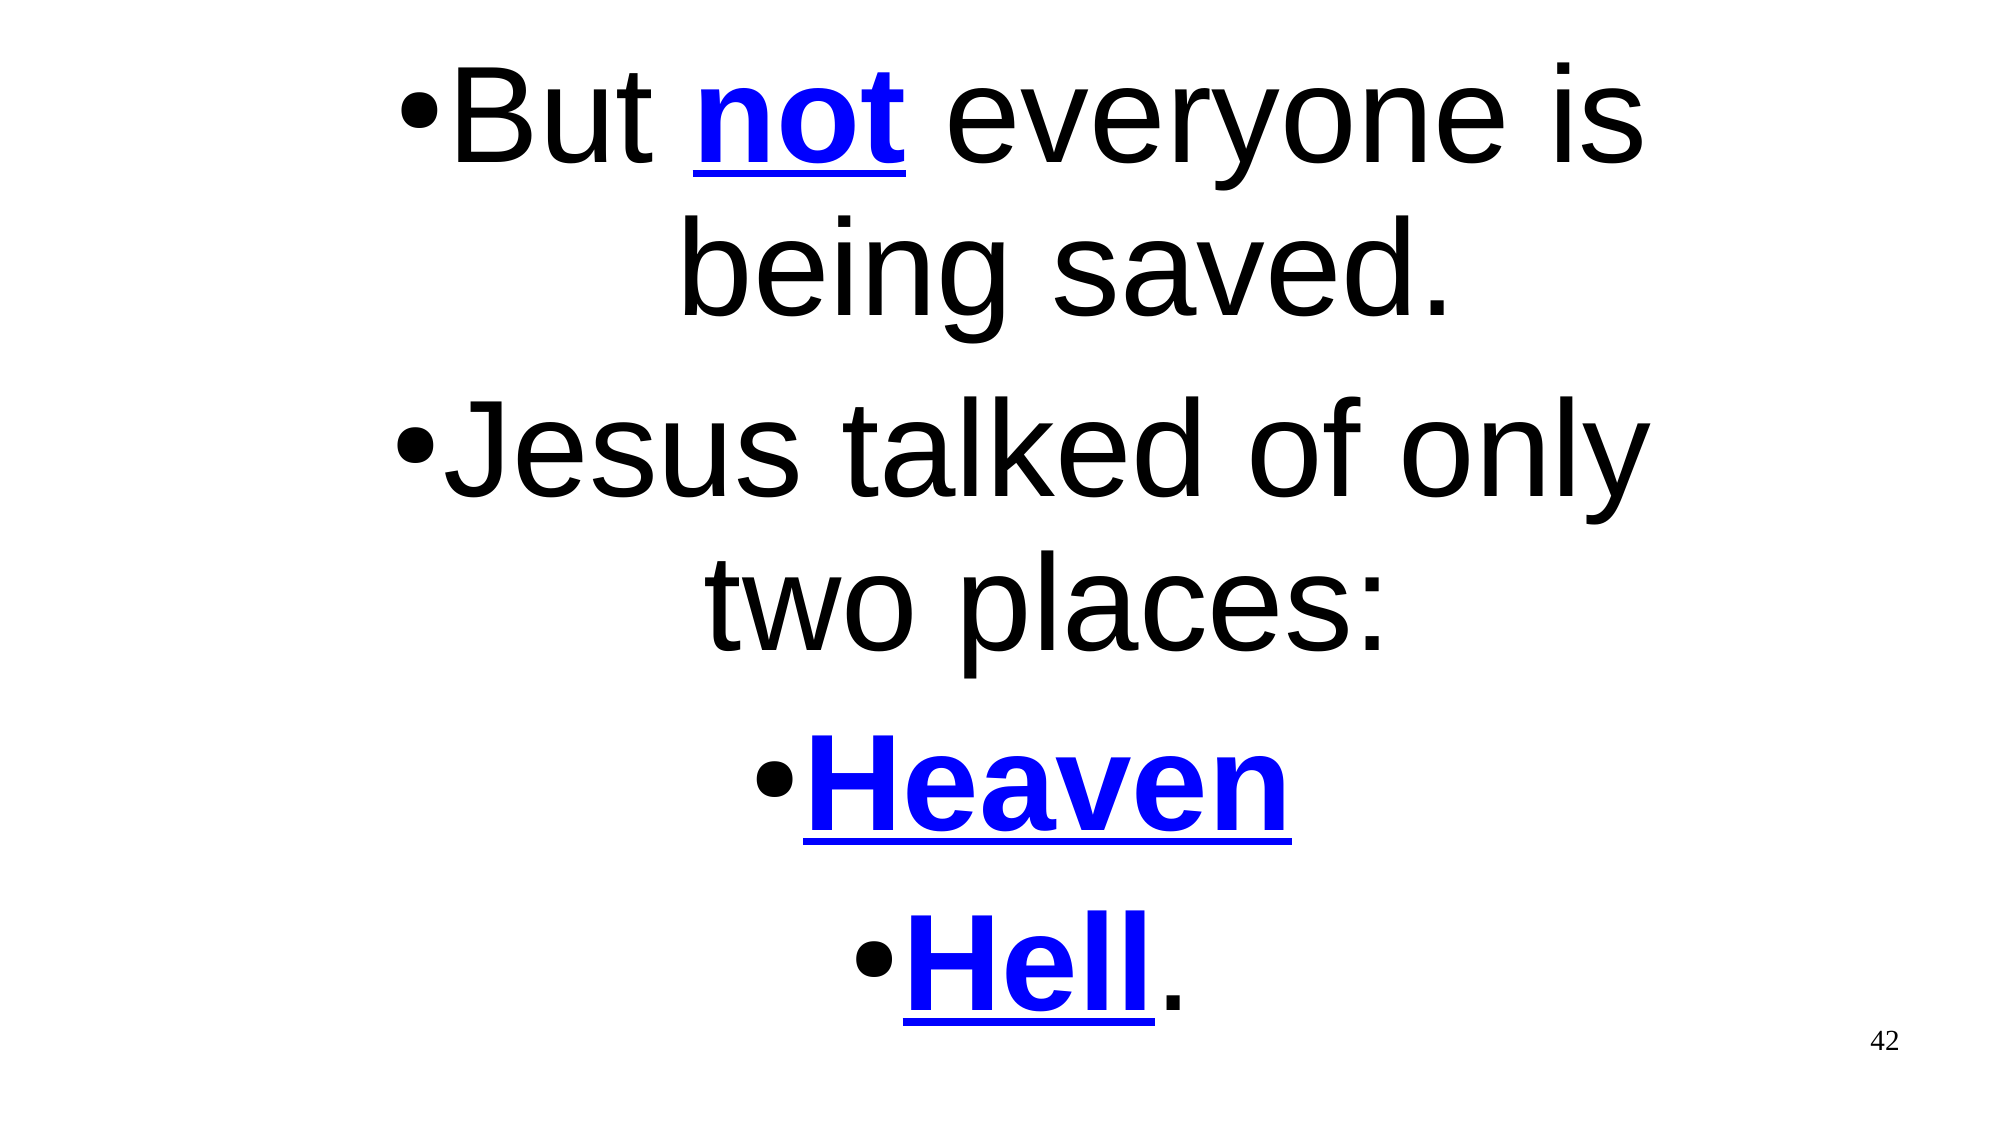

# But not everyone is being saved.
Jesus talked of only
two places:
Heaven
Hell.
42